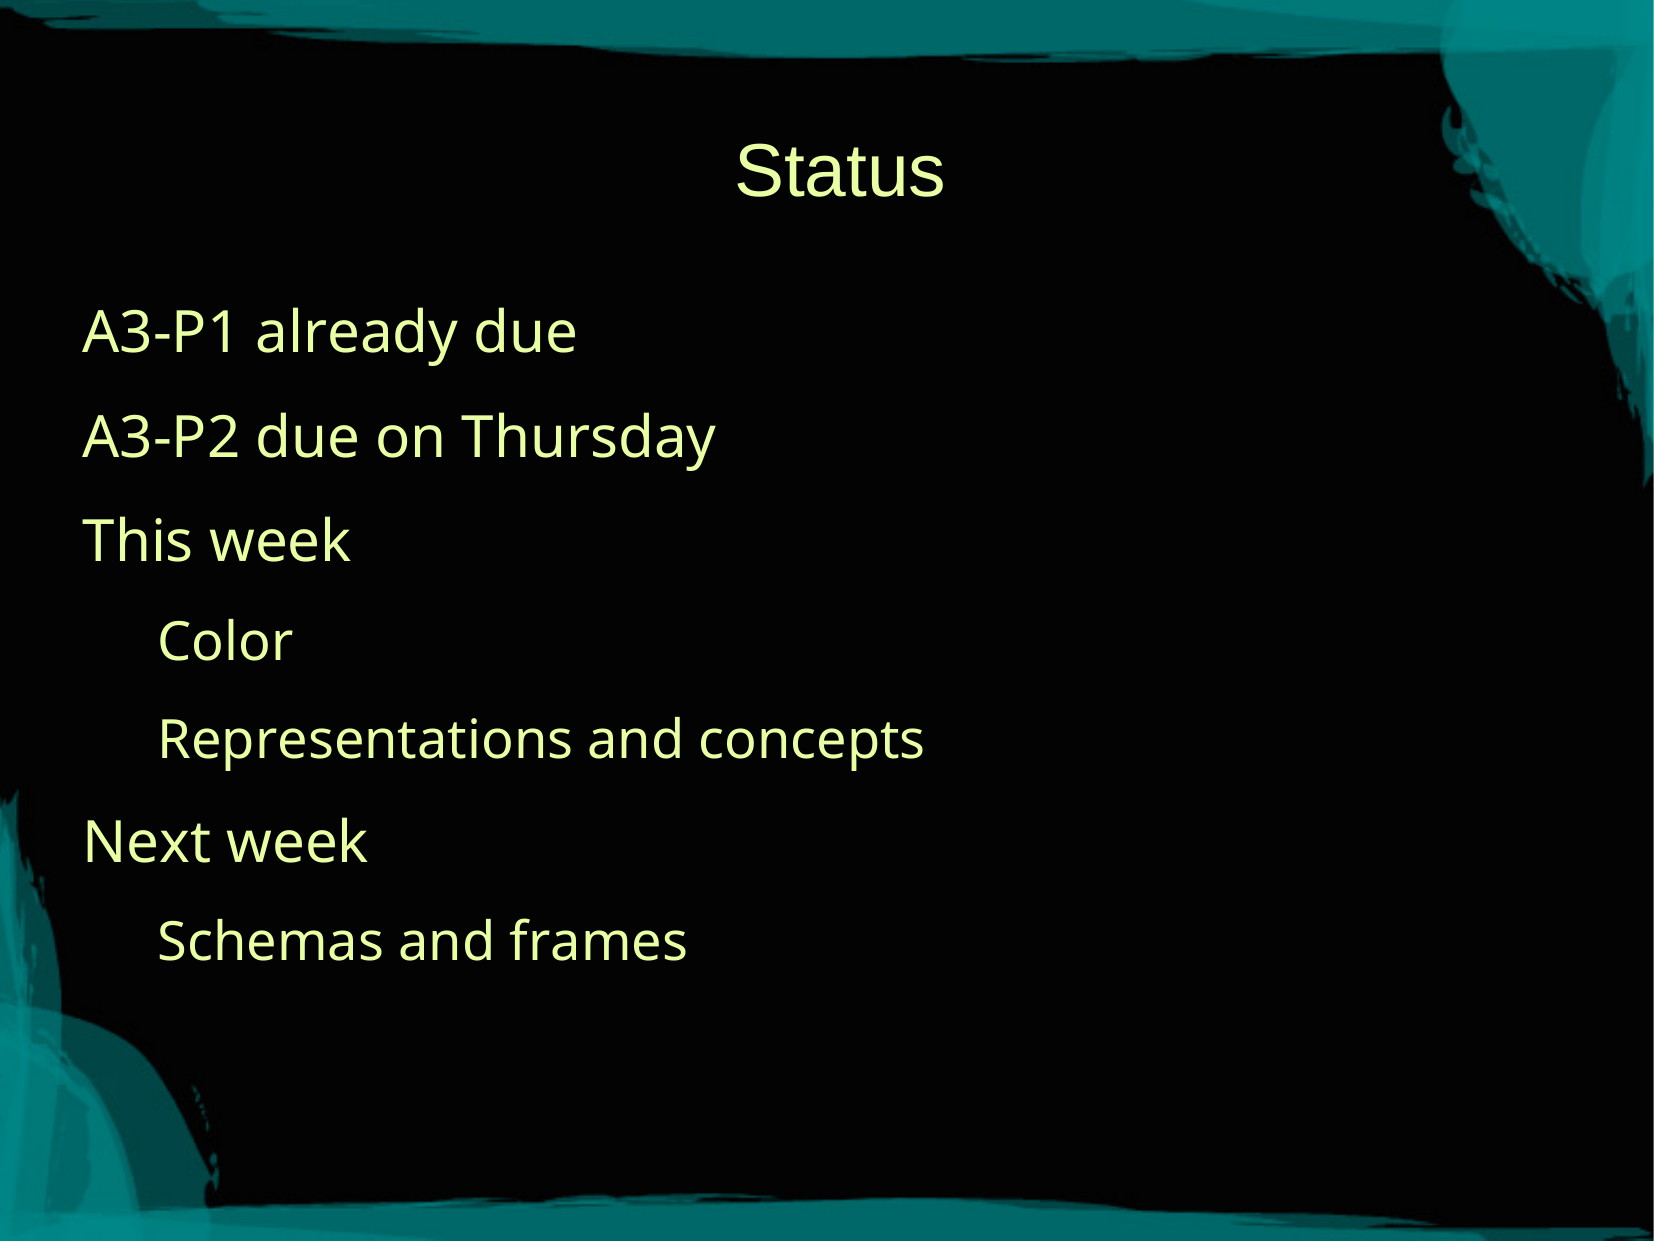

# Status
A3-P1 already due
A3-P2 due on Thursday
This week
Color
Representations and concepts
Next week
Schemas and frames